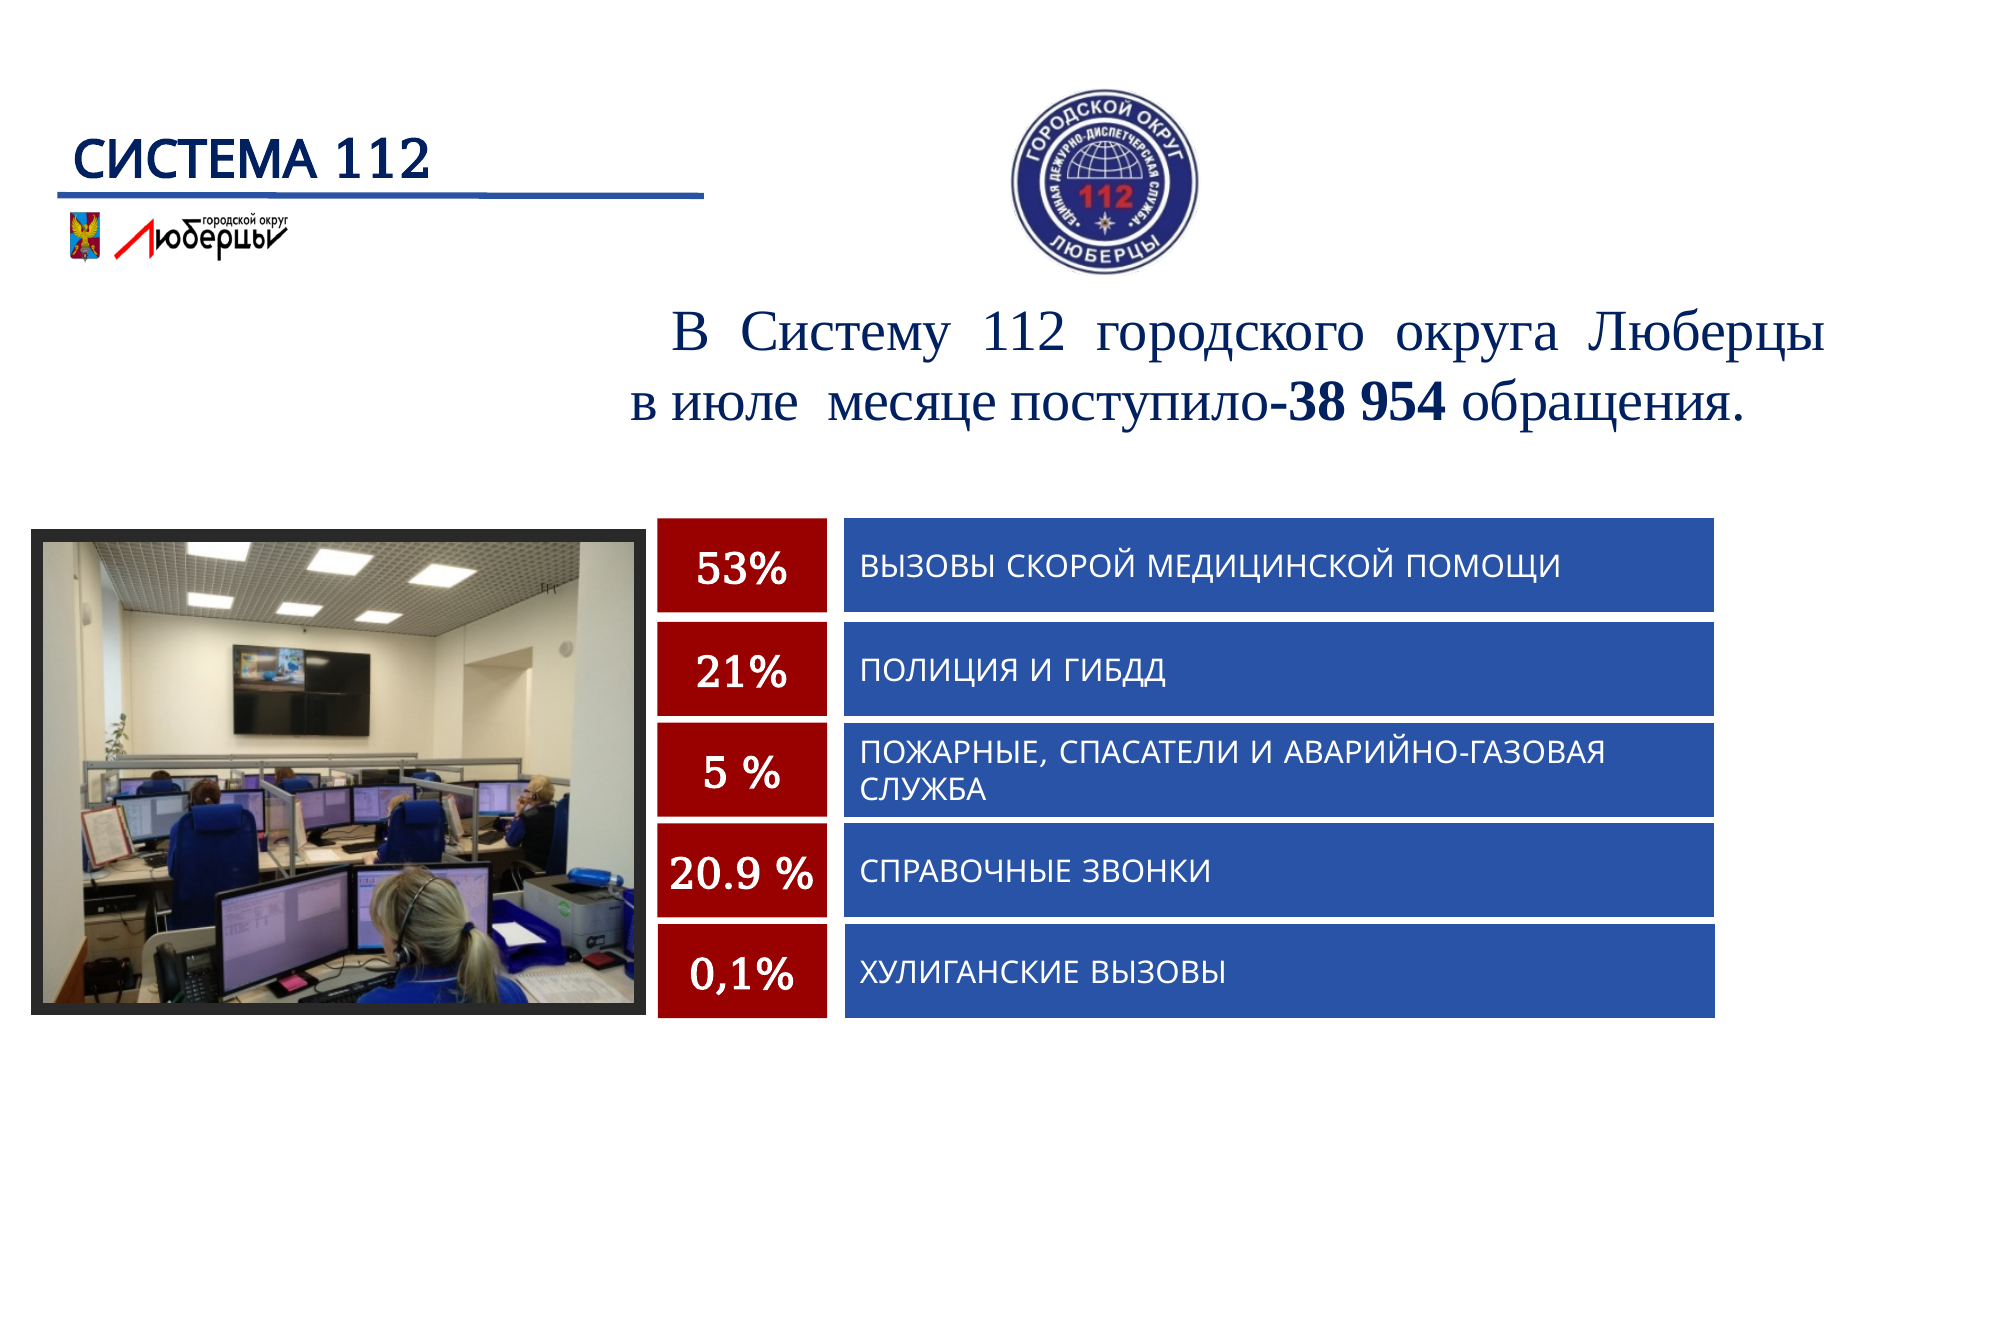

СИСТЕМА 112
В Систему 112 городского округа Люберцы
 в июле месяце поступило-38 954 обращения.
53%
ВЫЗОВЫ СКОРОЙ МЕДИЦИНСКОЙ ПОМОЩИ
21%
ПОЛИЦИЯ И ГИБДД
5 %
ПОЖАРНЫЕ, СПАСАТЕЛИ И АВАРИЙНО-ГАЗОВАЯ СЛУЖБА
20.9 %
СПРАВОЧНЫЕ ЗВОНКИ
0,1%
ХУЛИГАНСКИЕ ВЫЗОВЫ